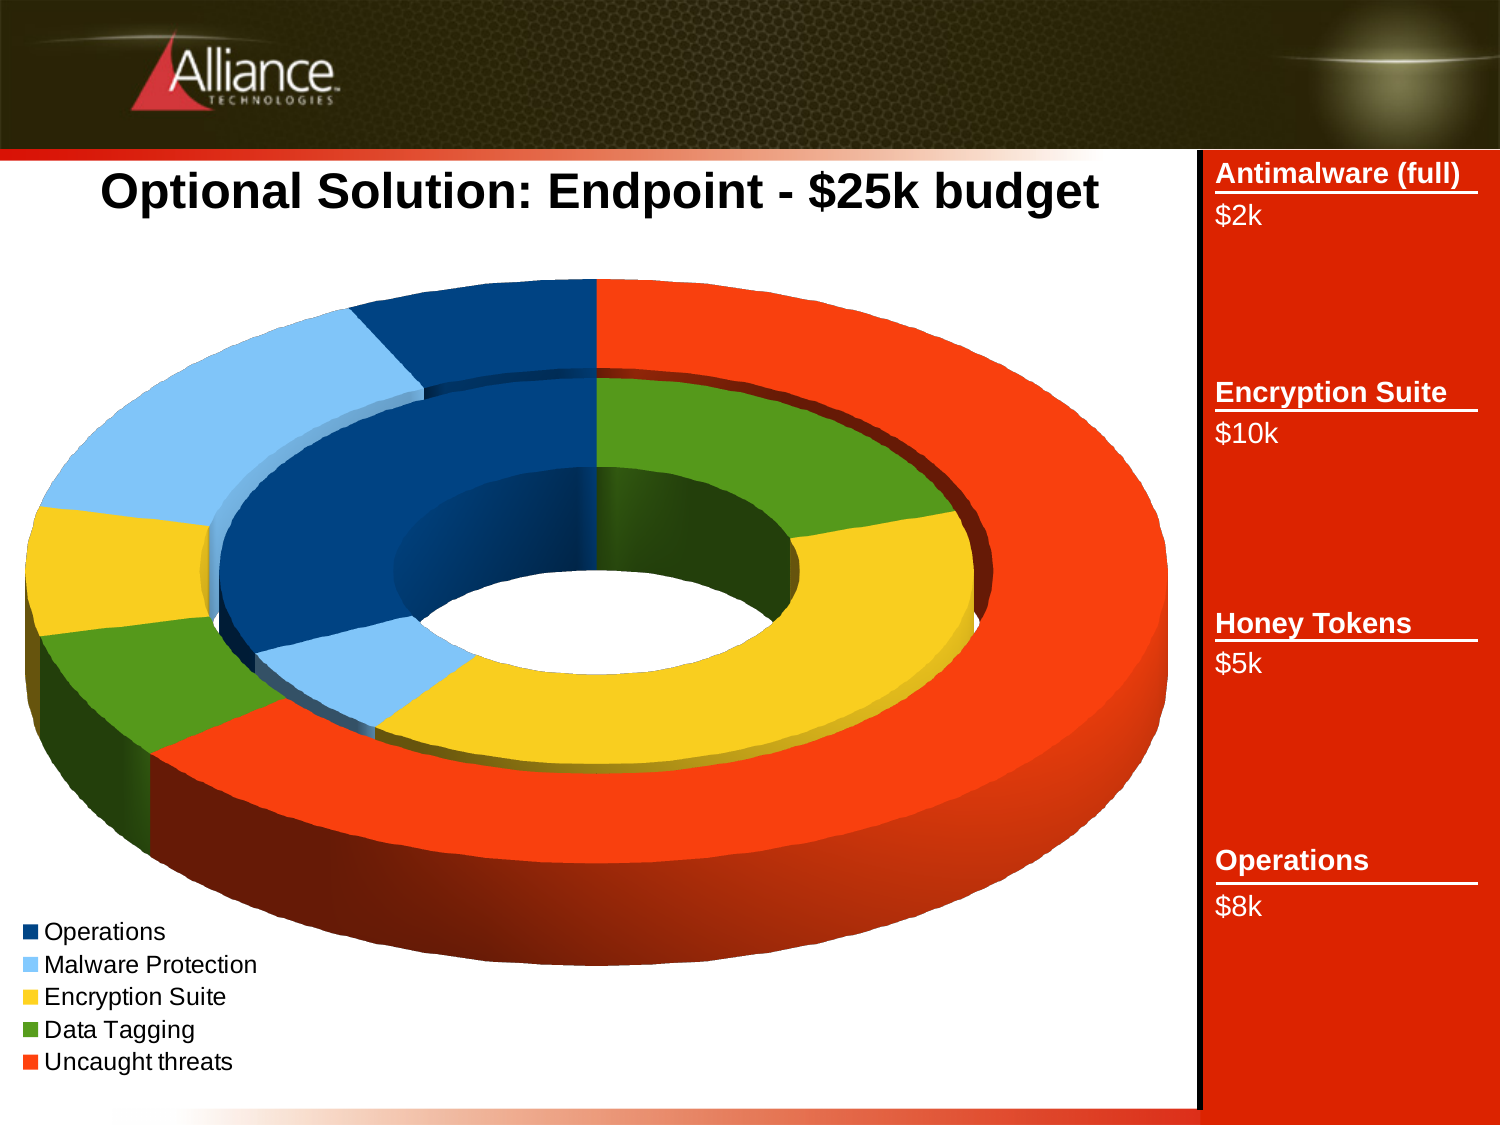

Antimalware (full)
Optional Solution: Endpoint - $25k budget
$2k
### Chart
| Category | Column C Column C | Column B Column B |
|---|---|---|
| Operations | 1.0 | 8.0 |
| Malware Protection | 2.0 | 2.0 |
| Encryption Suite | 1.0 | 10.0 |
| Data Tagging | 1.0 | 5.0 |
| Uncaught threats | 9.0 | None |Encryption Suite
$10k
Honey Tokens
$5k
Operations
$8k